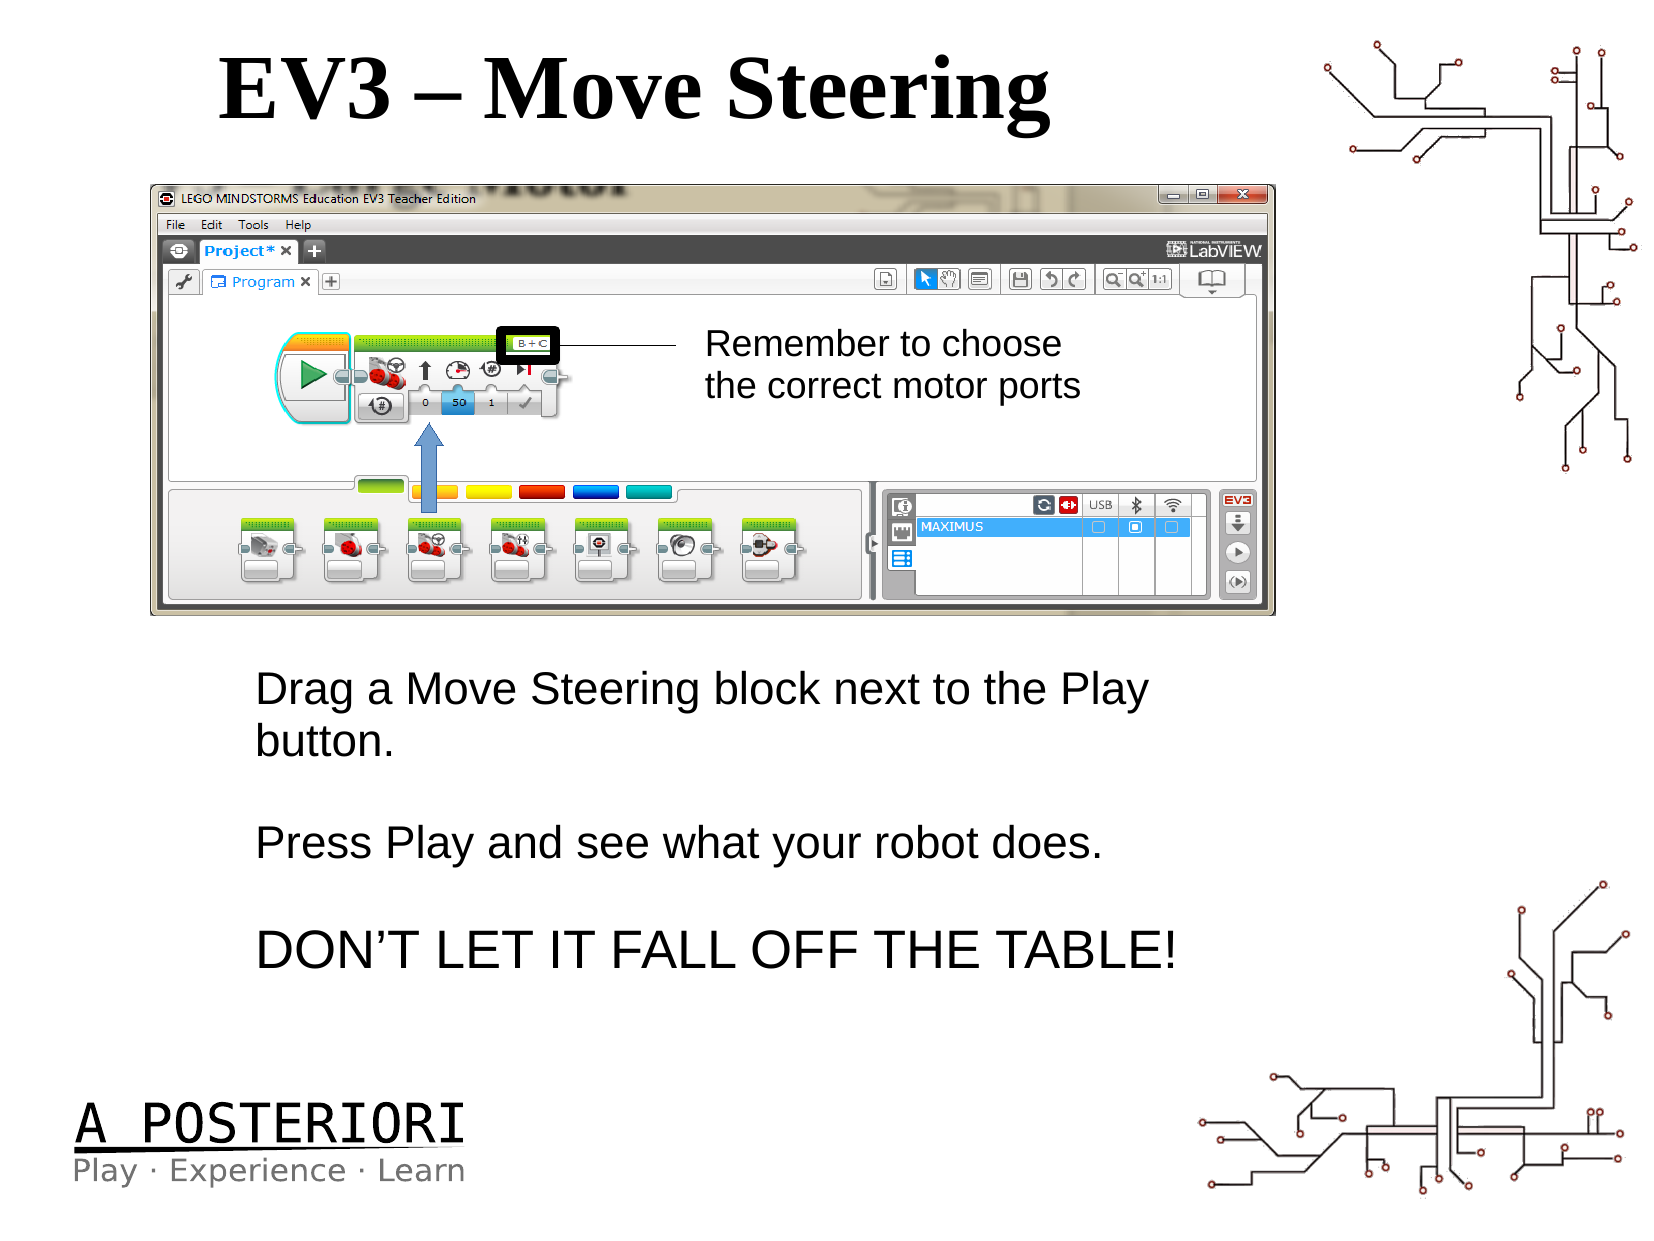

# EV3 – Move Steering
Remember to choose the correct motor ports
Drag a Move Steering block next to the Play button.
Press Play and see what your robot does.
DON’T LET IT FALL OFF THE TABLE!